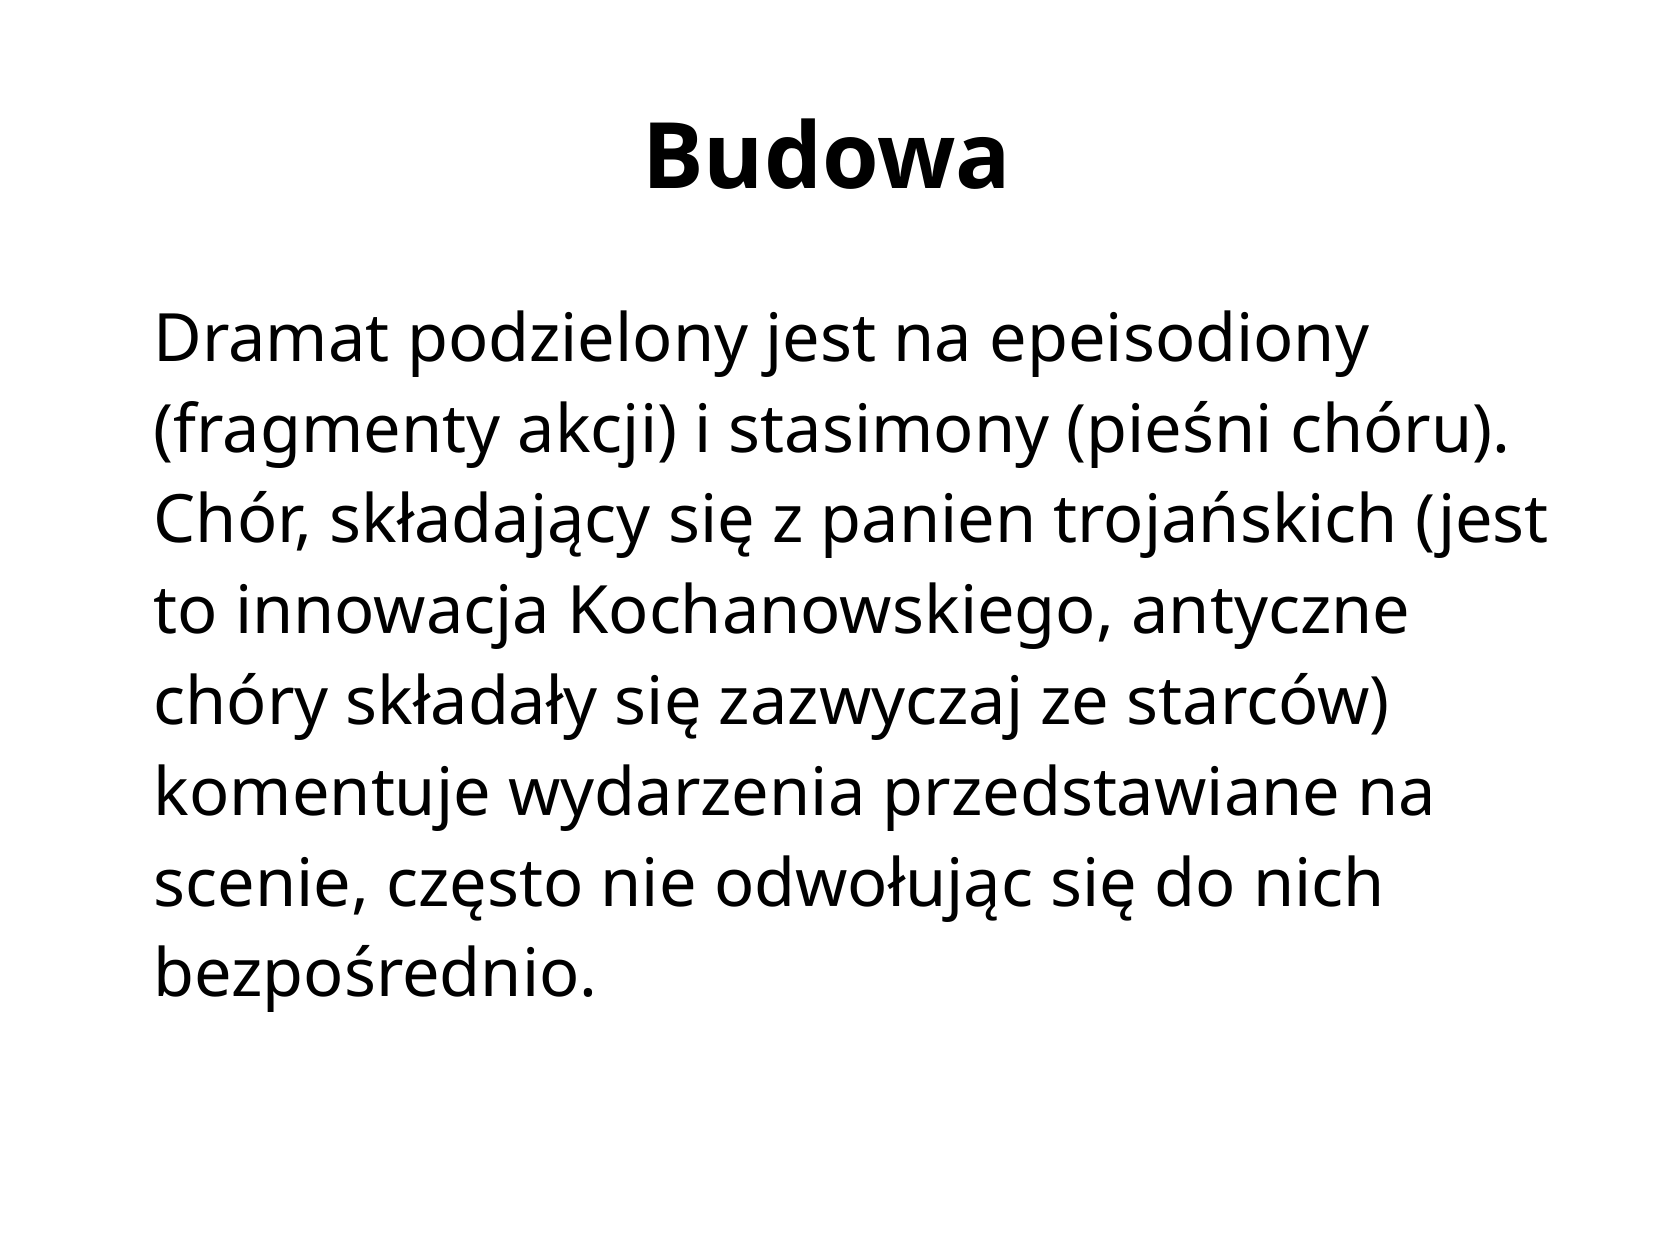

# Budowa
Dramat podzielony jest na epeisodiony (fragmenty akcji) i stasimony (pieśni chóru). Chór, składający się z panien trojańskich (jest to innowacja Kochanowskiego, antyczne chóry składały się zazwyczaj ze starców) komentuje wydarzenia przedstawiane na scenie, często nie odwołując się do nich bezpośrednio.